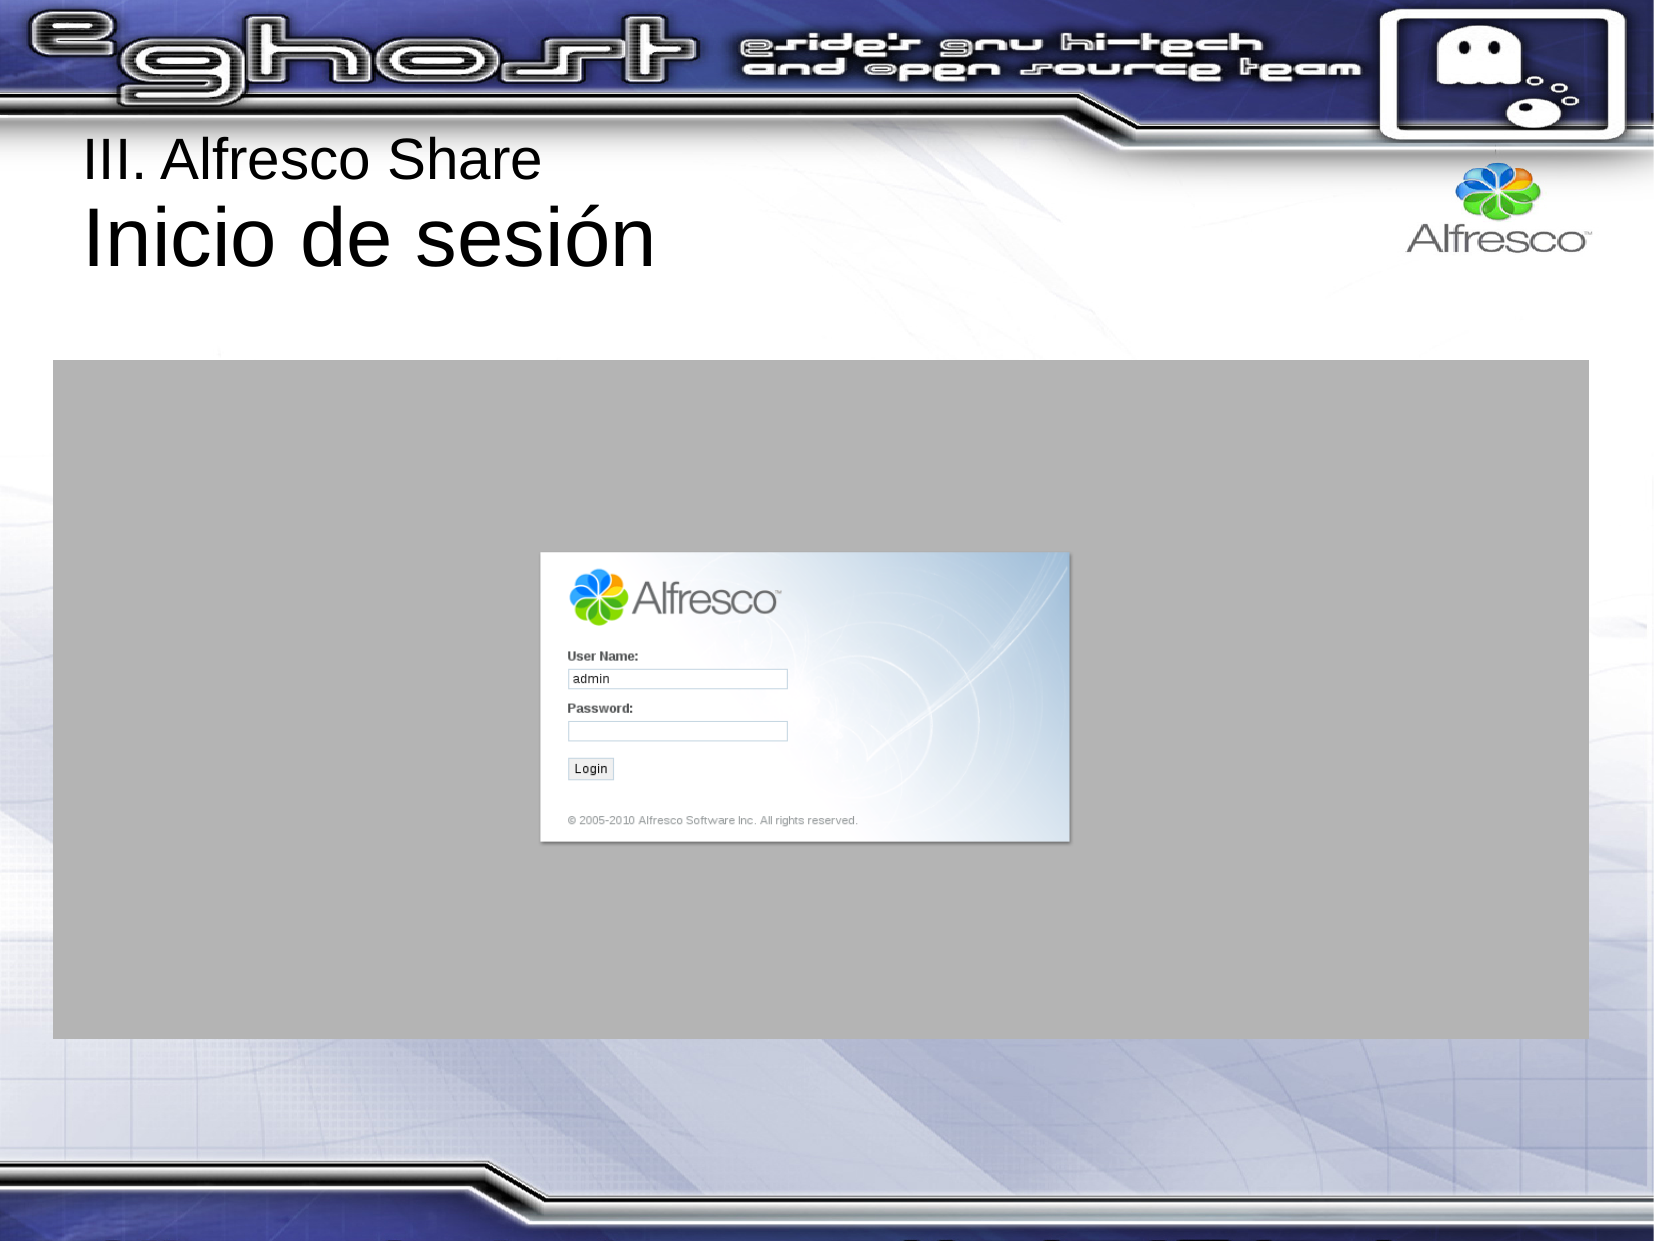

# III. Alfresco Share Inicio de sesión